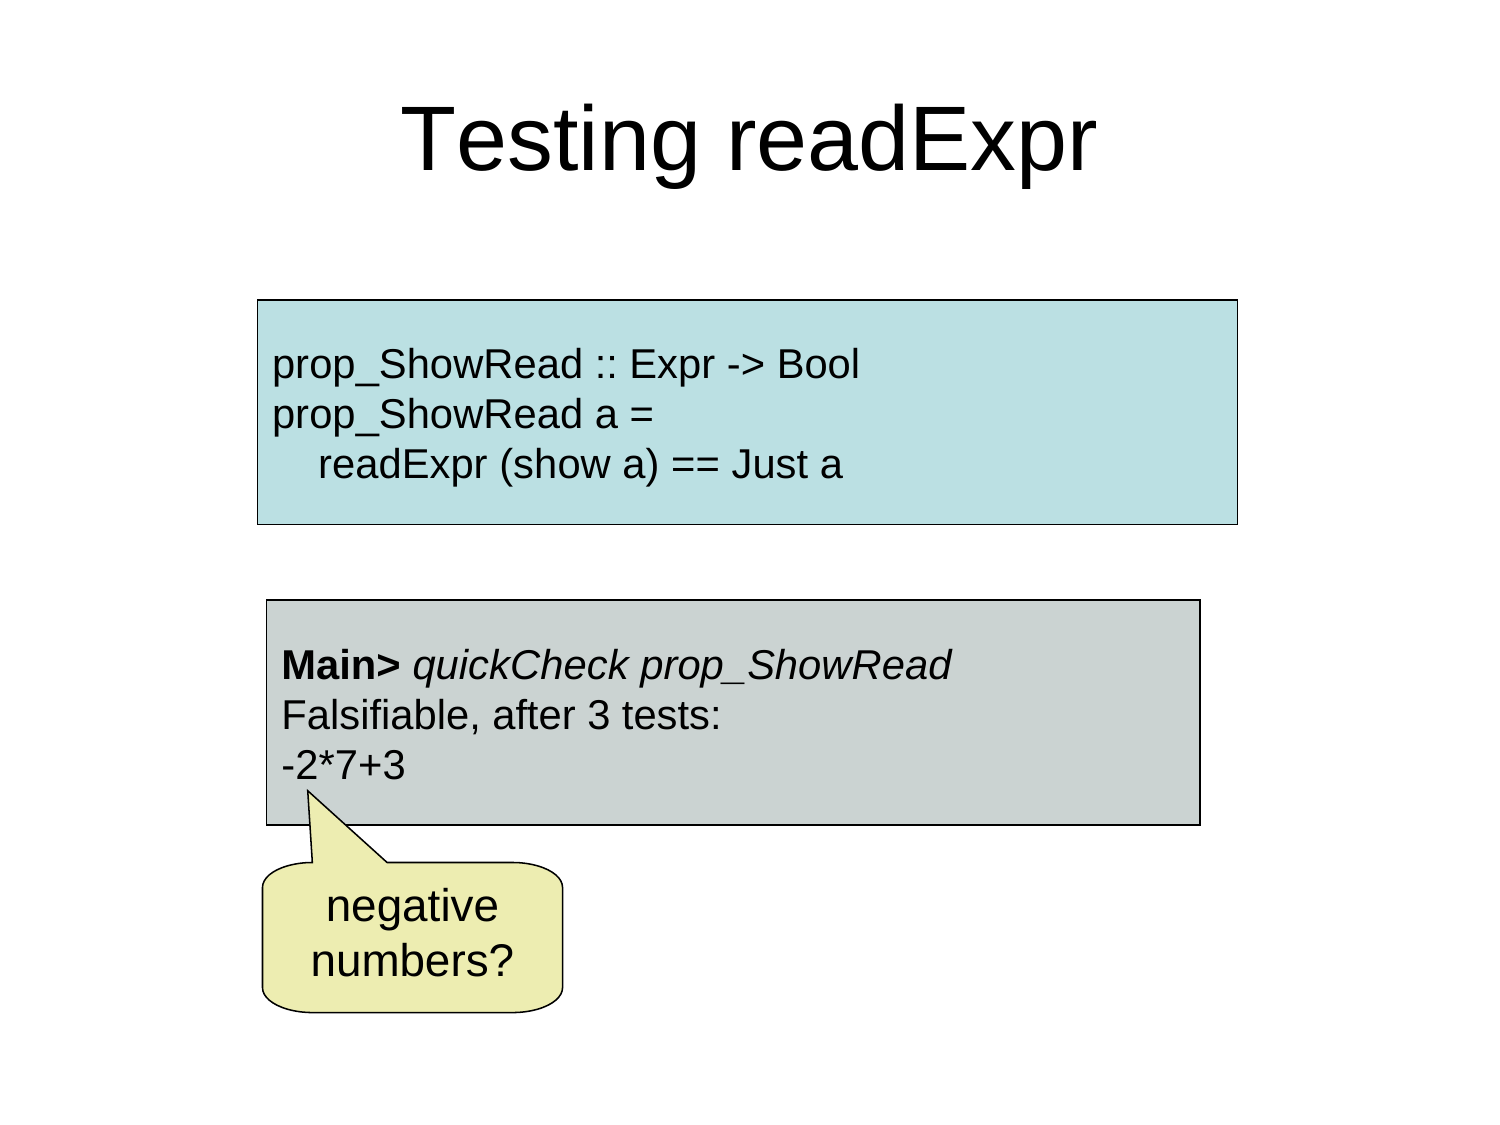

# Testing readExpr
prop_ShowRead :: Expr -> Bool
prop_ShowRead a =
 readExpr (show a) == Just a
Main> quickCheck prop_ShowRead
Falsifiable, after 3 tests:
-2*7+3
negative numbers?